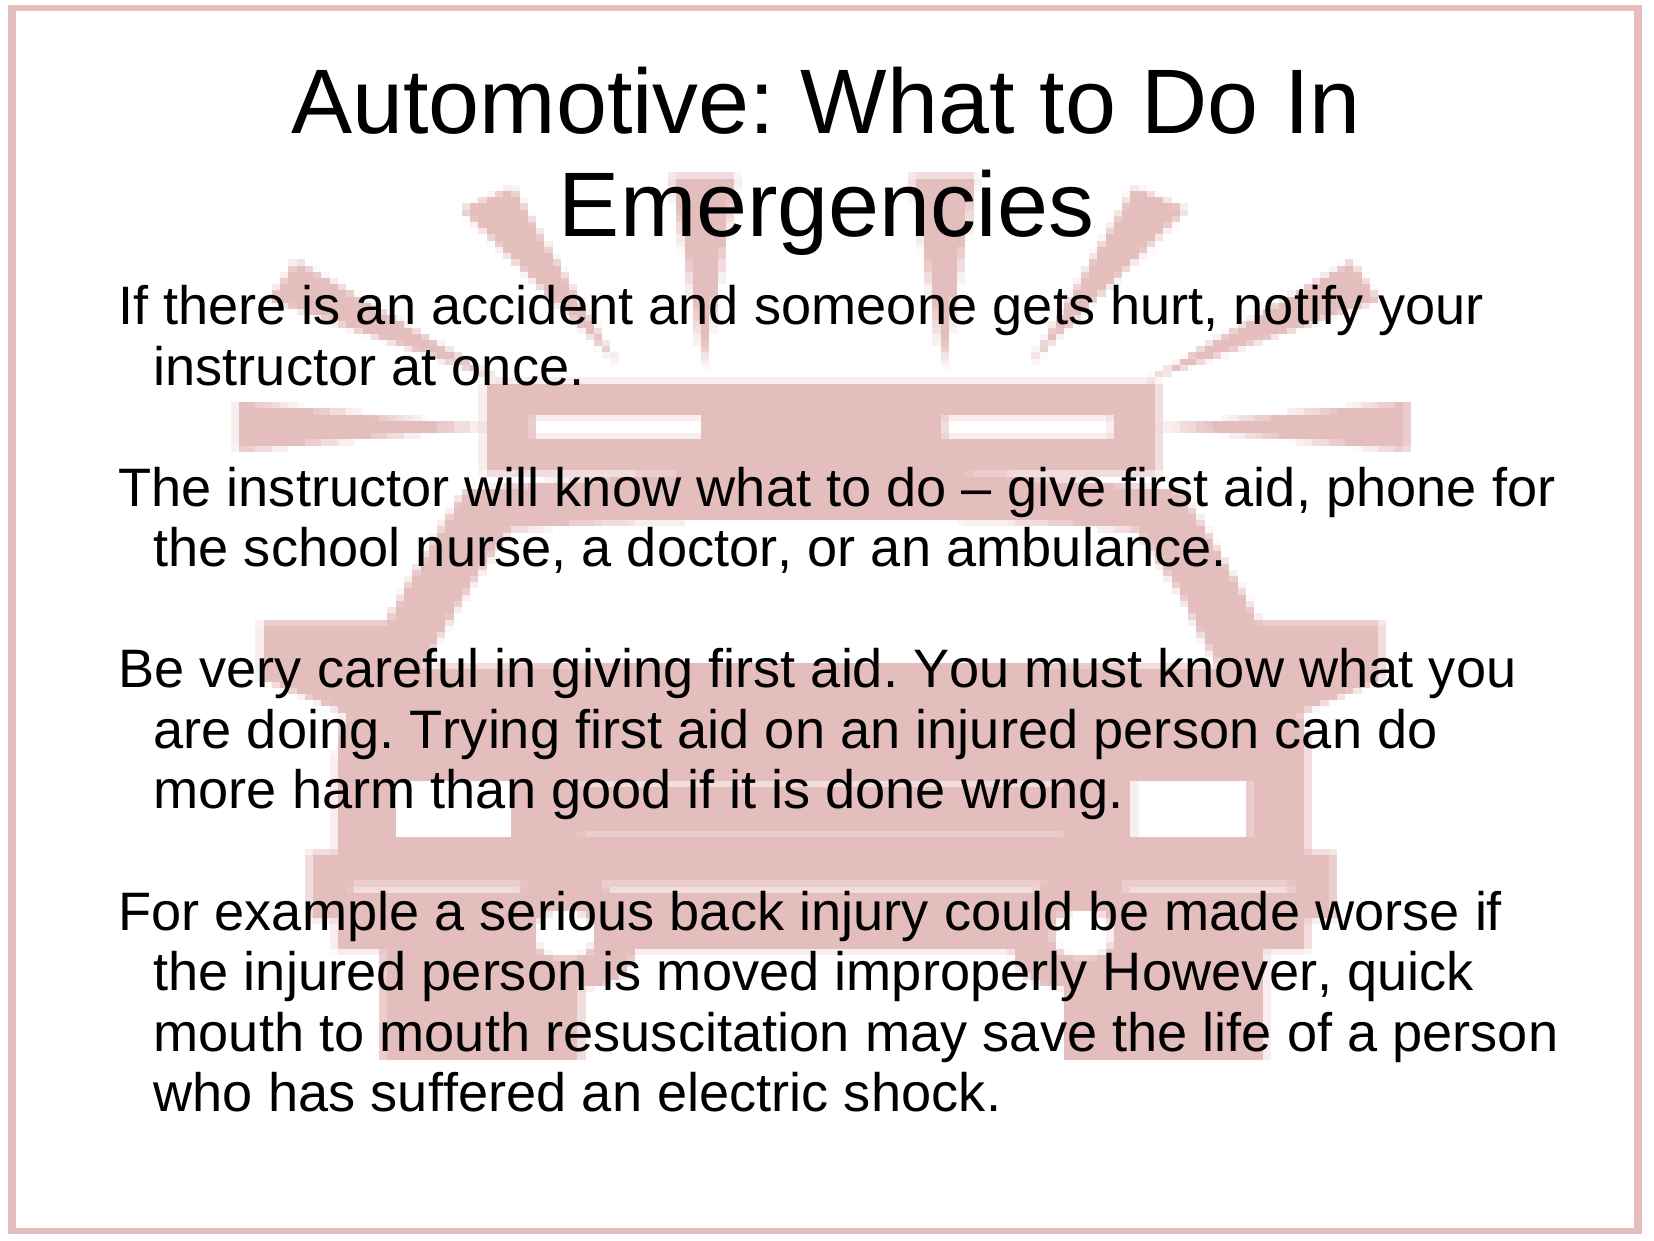

# Automotive: What to Do In Emergencies
If there is an accident and someone gets hurt, notify your instructor at once.
The instructor will know what to do – give first aid, phone for the school nurse, a doctor, or an ambulance.
Be very careful in giving first aid. You must know what you are doing. Trying first aid on an injured person can do more harm than good if it is done wrong.
For example a serious back injury could be made worse if the injured person is moved improperly However, quick mouth to mouth resuscitation may save the life of a person who has suffered an electric shock.